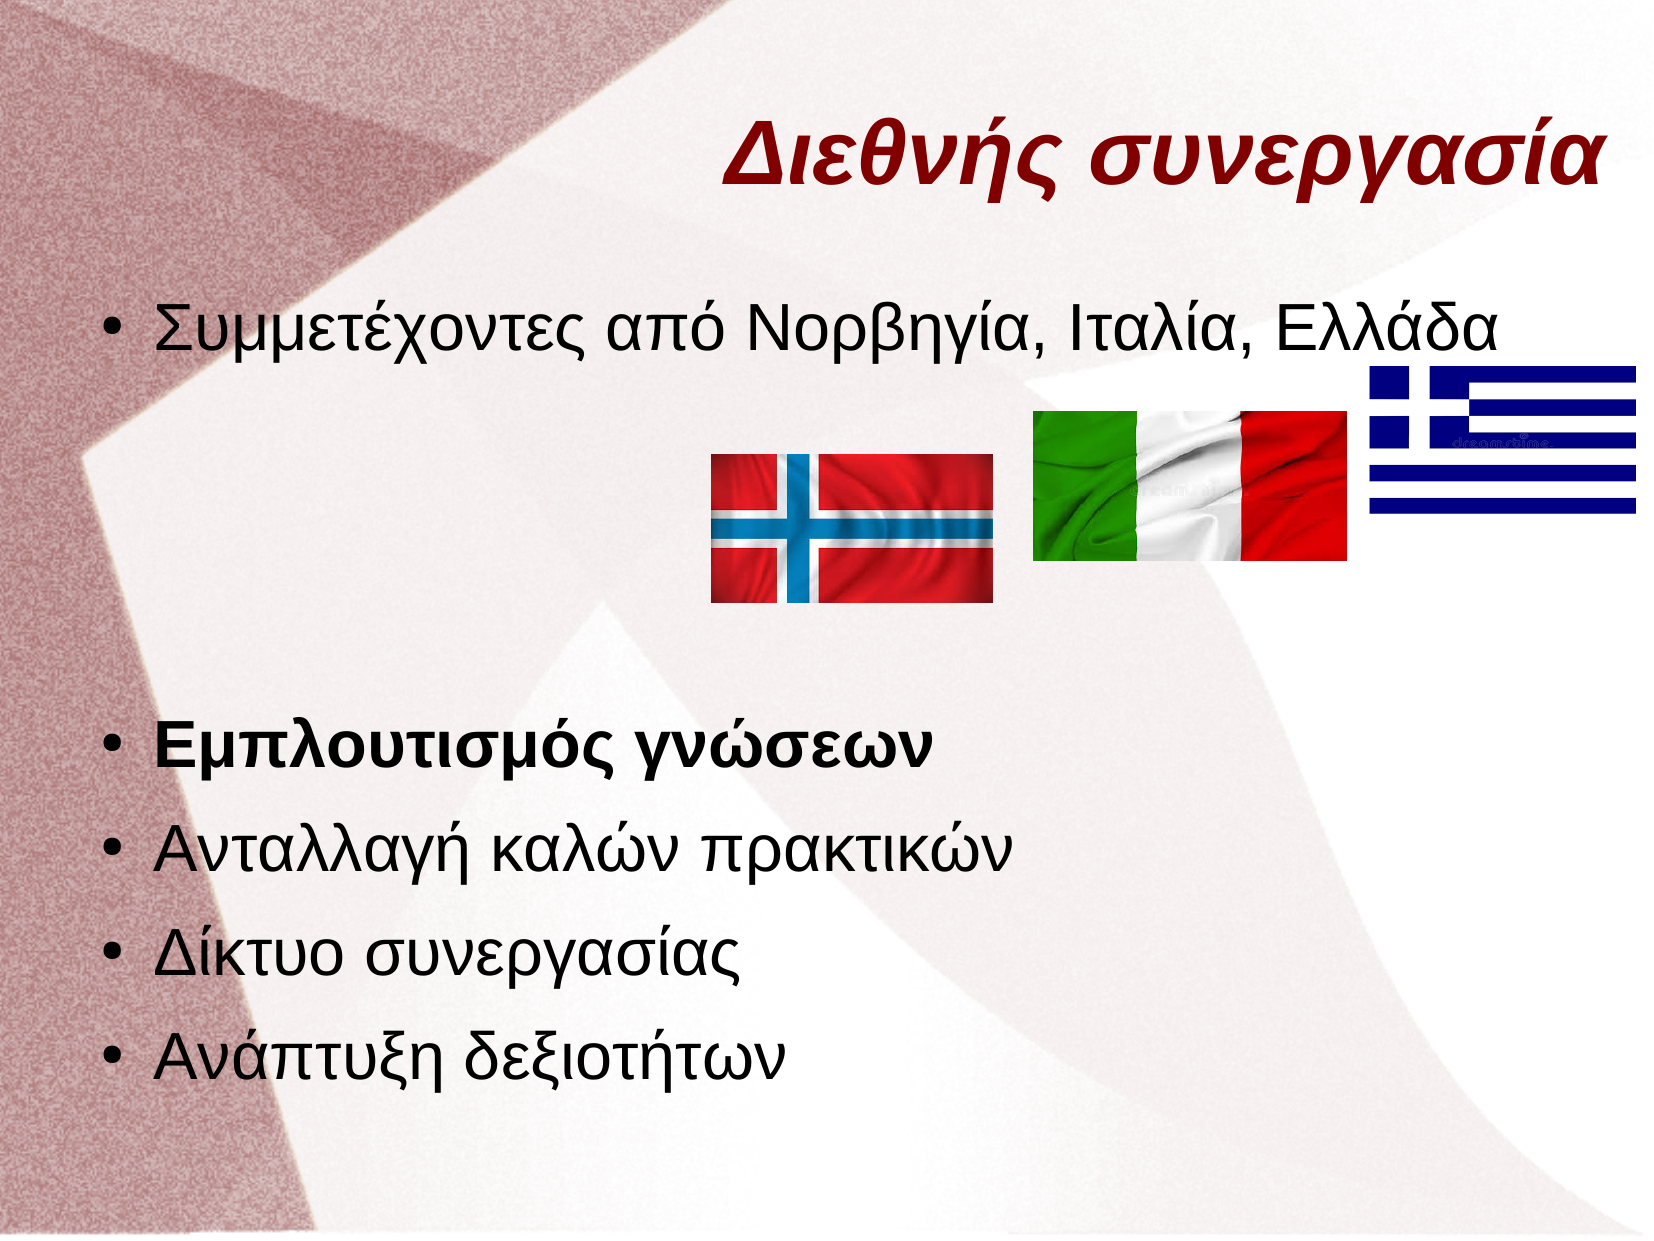

# Διεθνής συνεργασία
Συμμετέχοντες από Νορβηγία, Ιταλία, Ελλάδα
Εμπλουτισμός γνώσεων
Ανταλλαγή καλών πρακτικών
Δίκτυο συνεργασίας
Ανάπτυξη δεξιοτήτων